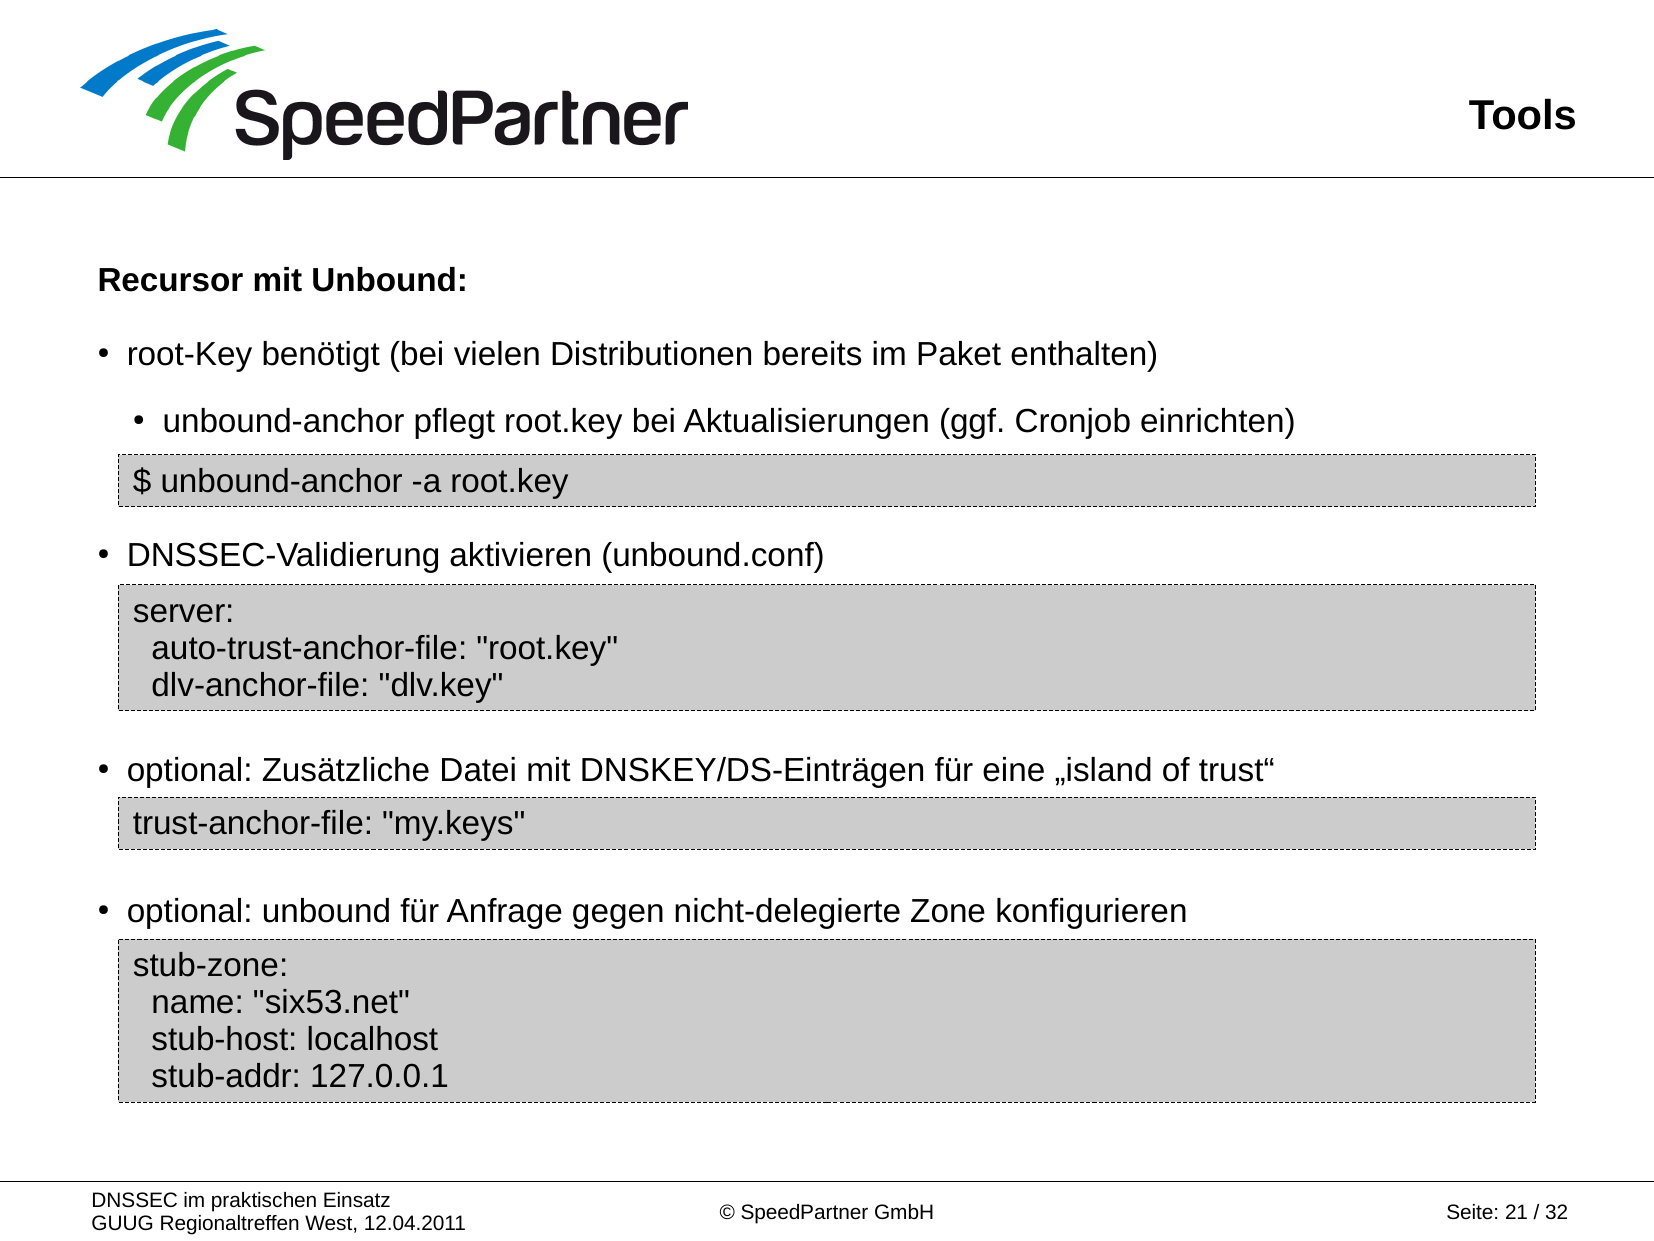

# Tools
Recursor mit Unbound:
root-Key benötigt (bei vielen Distributionen bereits im Paket enthalten)
unbound-anchor pflegt root.key bei Aktualisierungen (ggf. Cronjob einrichten)
DNSSEC-Validierung aktivieren (unbound.conf)
optional: Zusätzliche Datei mit DNSKEY/DS-Einträgen für eine „island of trust“
optional: unbound für Anfrage gegen nicht-delegierte Zone konfigurieren
$ unbound-anchor -a root.key
server:
 auto-trust-anchor-file: "root.key"
 dlv-anchor-file: "dlv.key"
trust-anchor-file: "my.keys"
stub-zone:
 name: "six53.net"
 stub-host: localhost
 stub-addr: 127.0.0.1